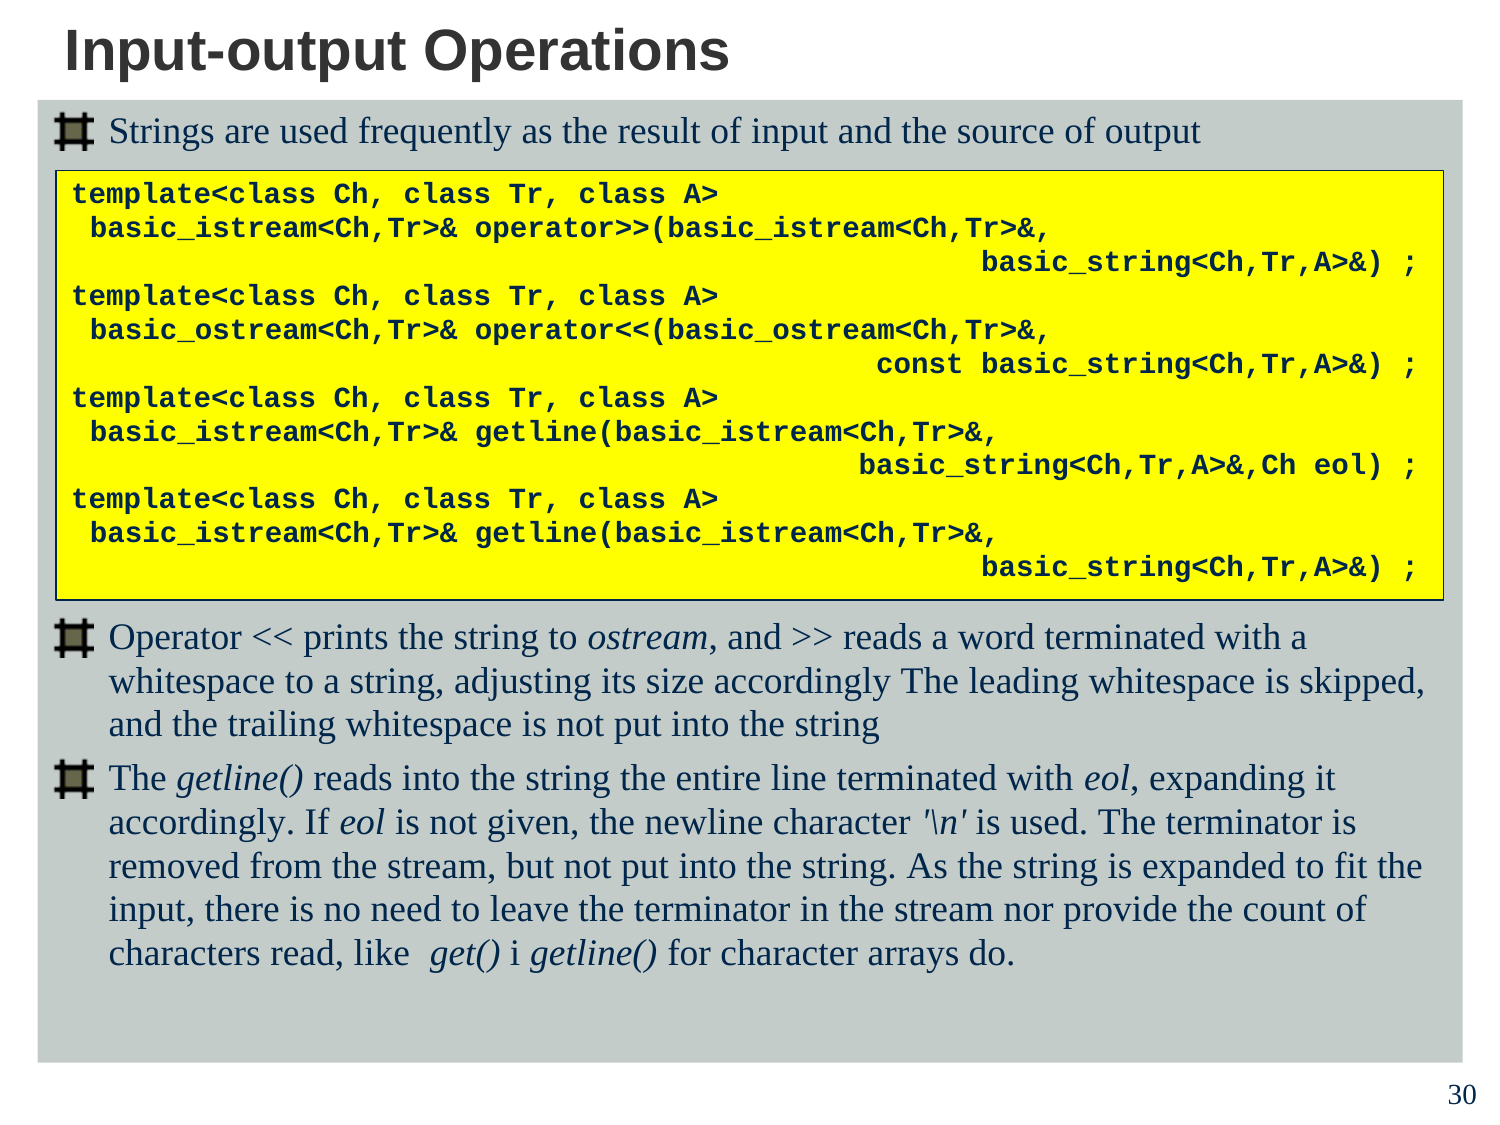

# Input-output Operations
Strings are used frequently as the result of input and the source of output
Operator << prints the string to ostream, and >> reads a word terminated with a whitespace to a string, adjusting its size accordingly The leading whitespace is skipped, and the trailing whitespace is not put into the string
The getline() reads into the string the entire line terminated with eol, expanding it accordingly. If eol is not given, the newline character '\n' is used. The terminator is removed from the stream, but not put into the string. As the string is expanded to fit the input, there is no need to leave the terminator in the stream nor provide the count of characters read, like get() i getline() for character arrays do.
template<class Ch, class Tr, class A>
	basic_istream<Ch,Tr>& operator>>(basic_istream<Ch,Tr>&,
 basic_string<Ch,Tr,A>&) ;
template<class Ch, class Tr, class A>
	basic_ostream<Ch,Tr>& operator<<(basic_ostream<Ch,Tr>&,
 const basic_string<Ch,Tr,A>&) ;
template<class Ch, class Tr, class A>
	basic_istream<Ch,Tr>& getline(basic_istream<Ch,Tr>&,
 basic_string<Ch,Tr,A>&,Ch eol) ;
template<class Ch, class Tr, class A>
	basic_istream<Ch,Tr>& getline(basic_istream<Ch,Tr>&,
 basic_string<Ch,Tr,A>&) ;